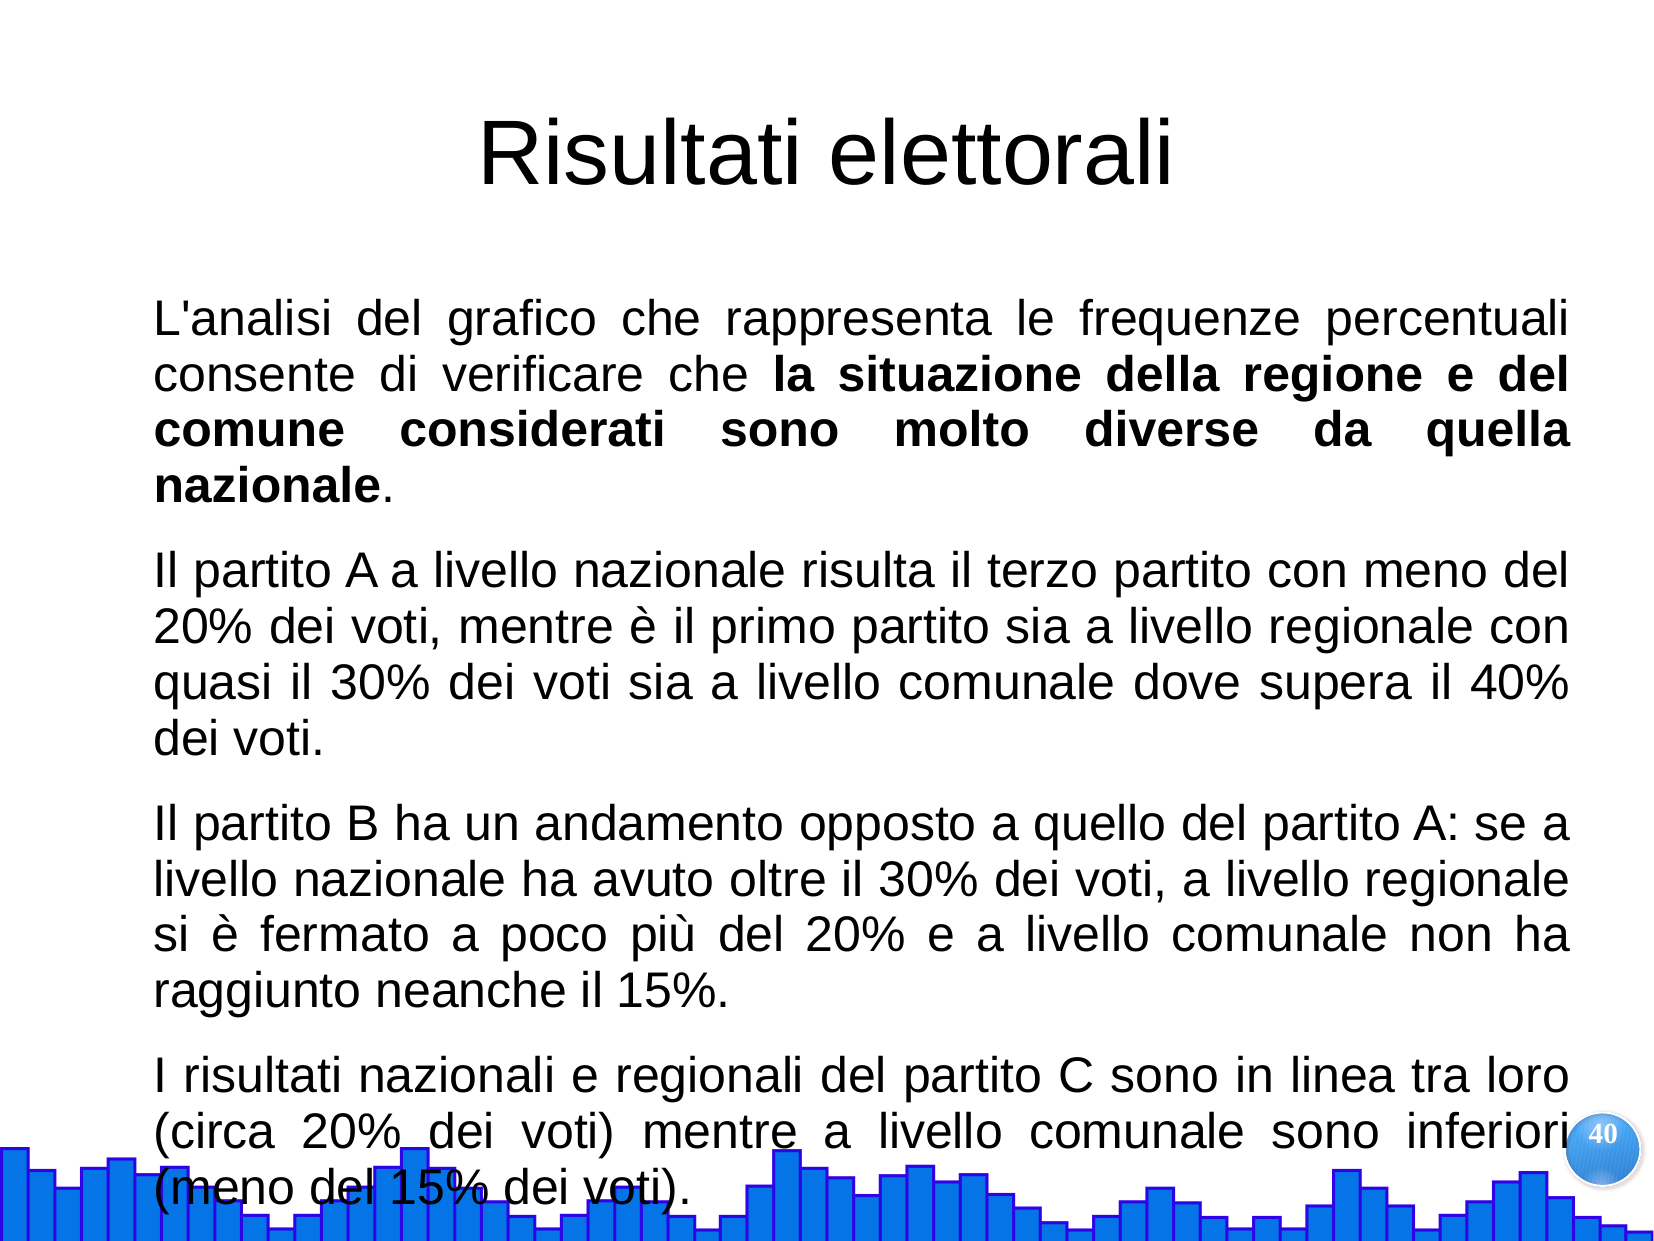

# Risultati elettorali
L'analisi del grafico che rappresenta le frequenze percentuali consente di verificare che la situazione della regione e del comune considerati sono molto diverse da quella nazionale.
Il partito A a livello nazionale risulta il terzo partito con meno del 20% dei voti, mentre è il primo partito sia a livello regionale con quasi il 30% dei voti sia a livello comunale dove supera il 40% dei voti.
Il partito B ha un andamento opposto a quello del partito A: se a livello nazionale ha avuto oltre il 30% dei voti, a livello regionale si è fermato a poco più del 20% e a livello comunale non ha raggiunto neanche il 15%.
I risultati nazionali e regionali del partito C sono in linea tra loro (circa 20% dei voti) mentre a livello comunale sono inferiori (meno del 15% dei voti).
40